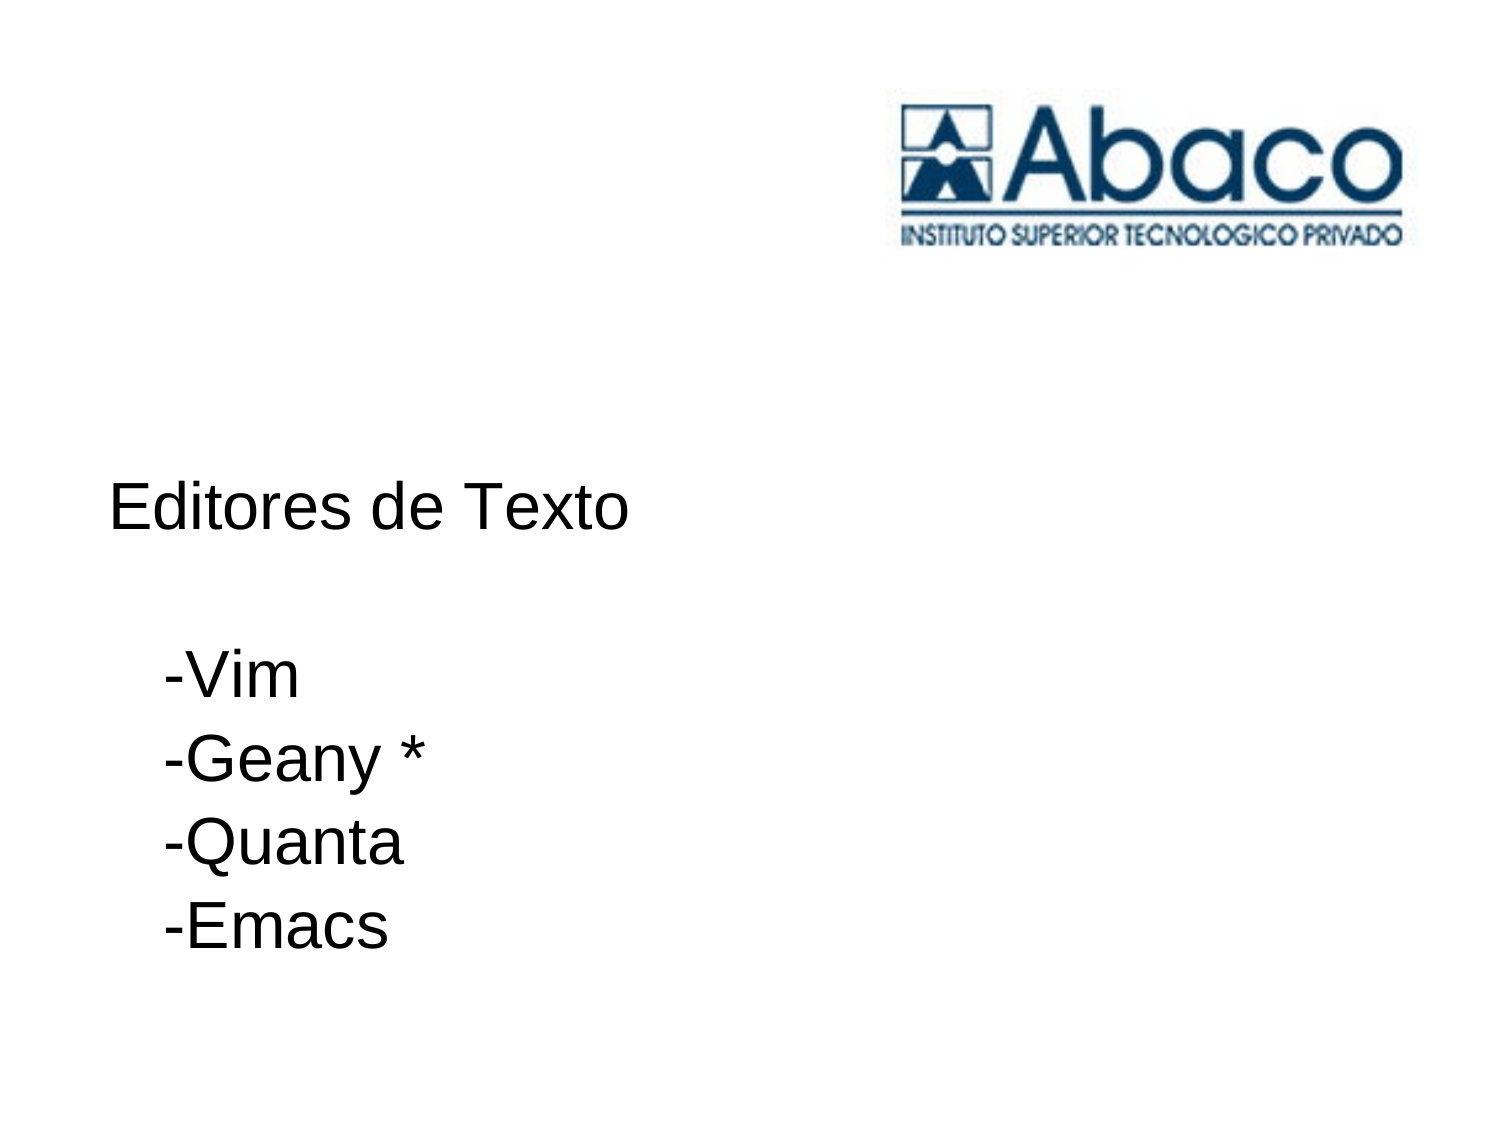

# Editores de Texto
 -Vim
 -Geany *
 -Quanta
 -Emacs